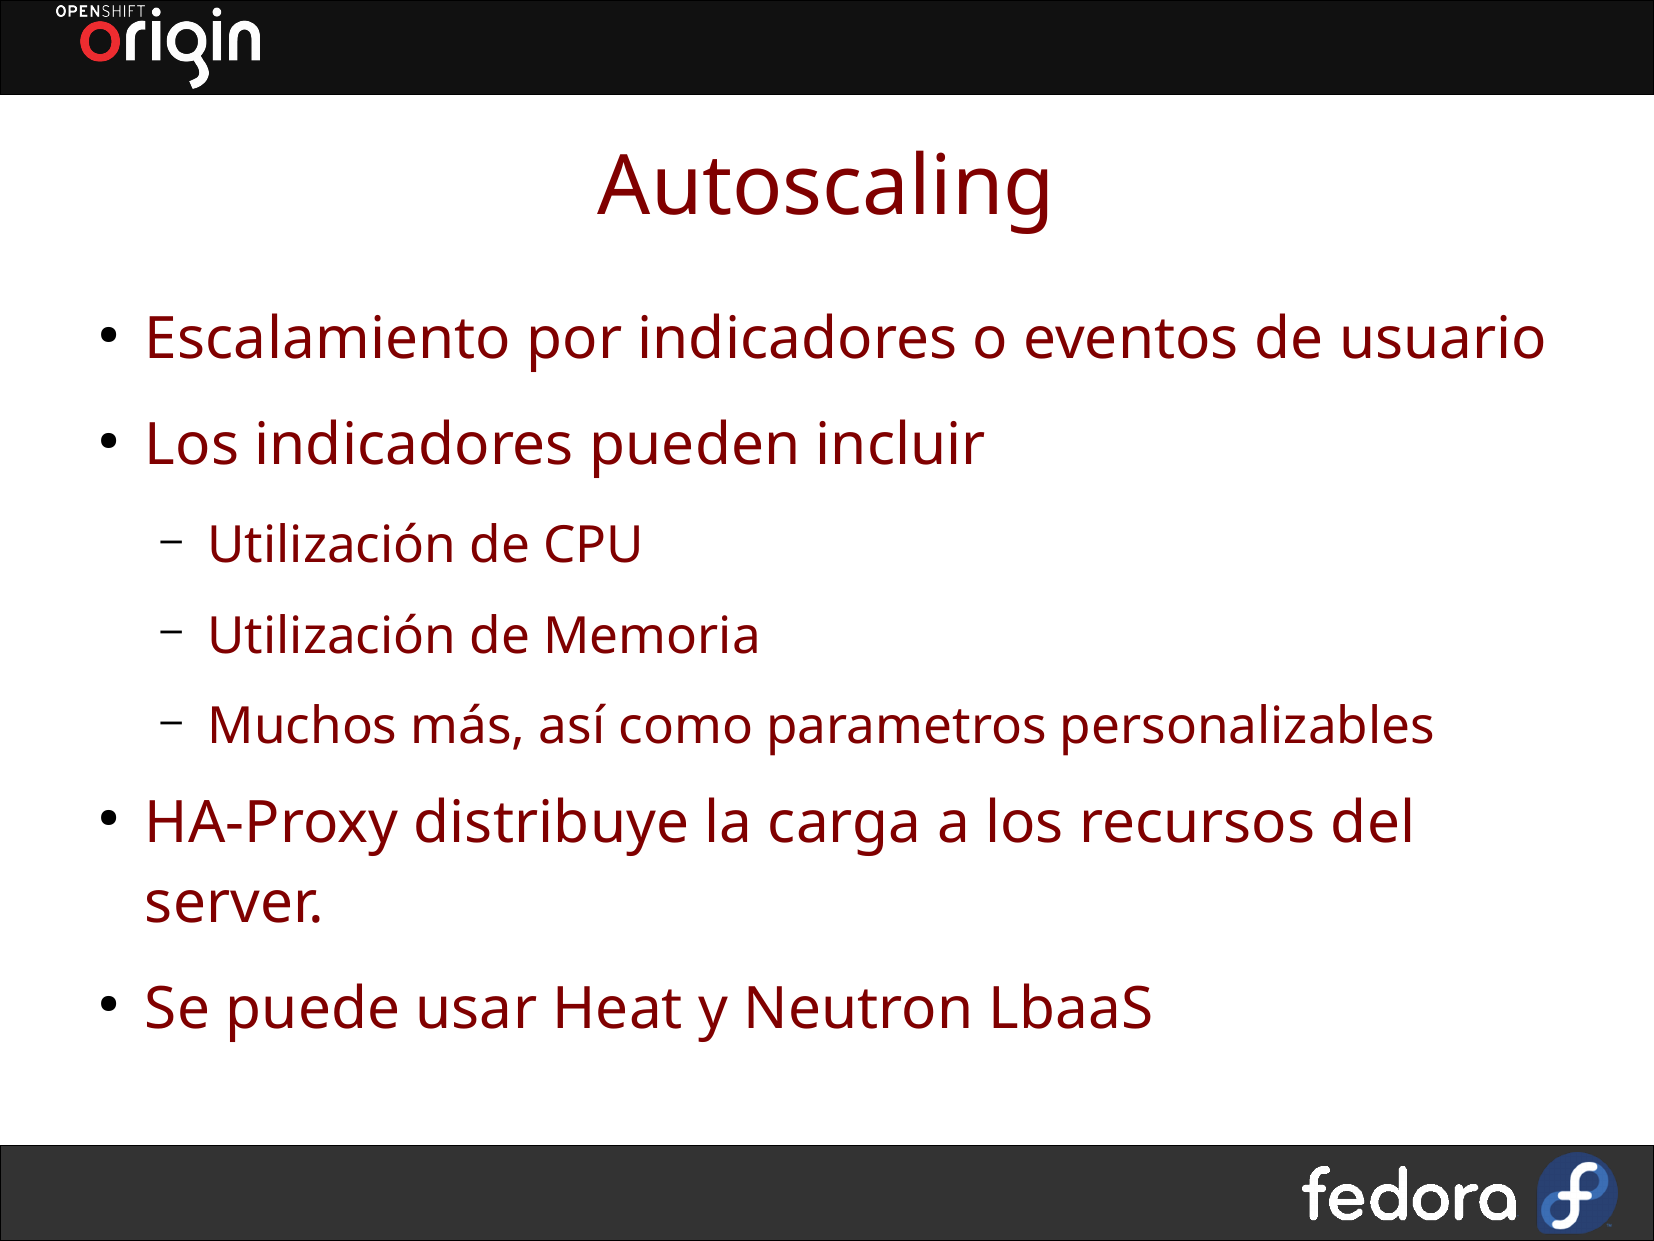

# Autoscaling
Escalamiento por indicadores o eventos de usuario
Los indicadores pueden incluir
Utilización de CPU
Utilización de Memoria
Muchos más, así como parametros personalizables
HA-Proxy distribuye la carga a los recursos del server.
Se puede usar Heat y Neutron LbaaS